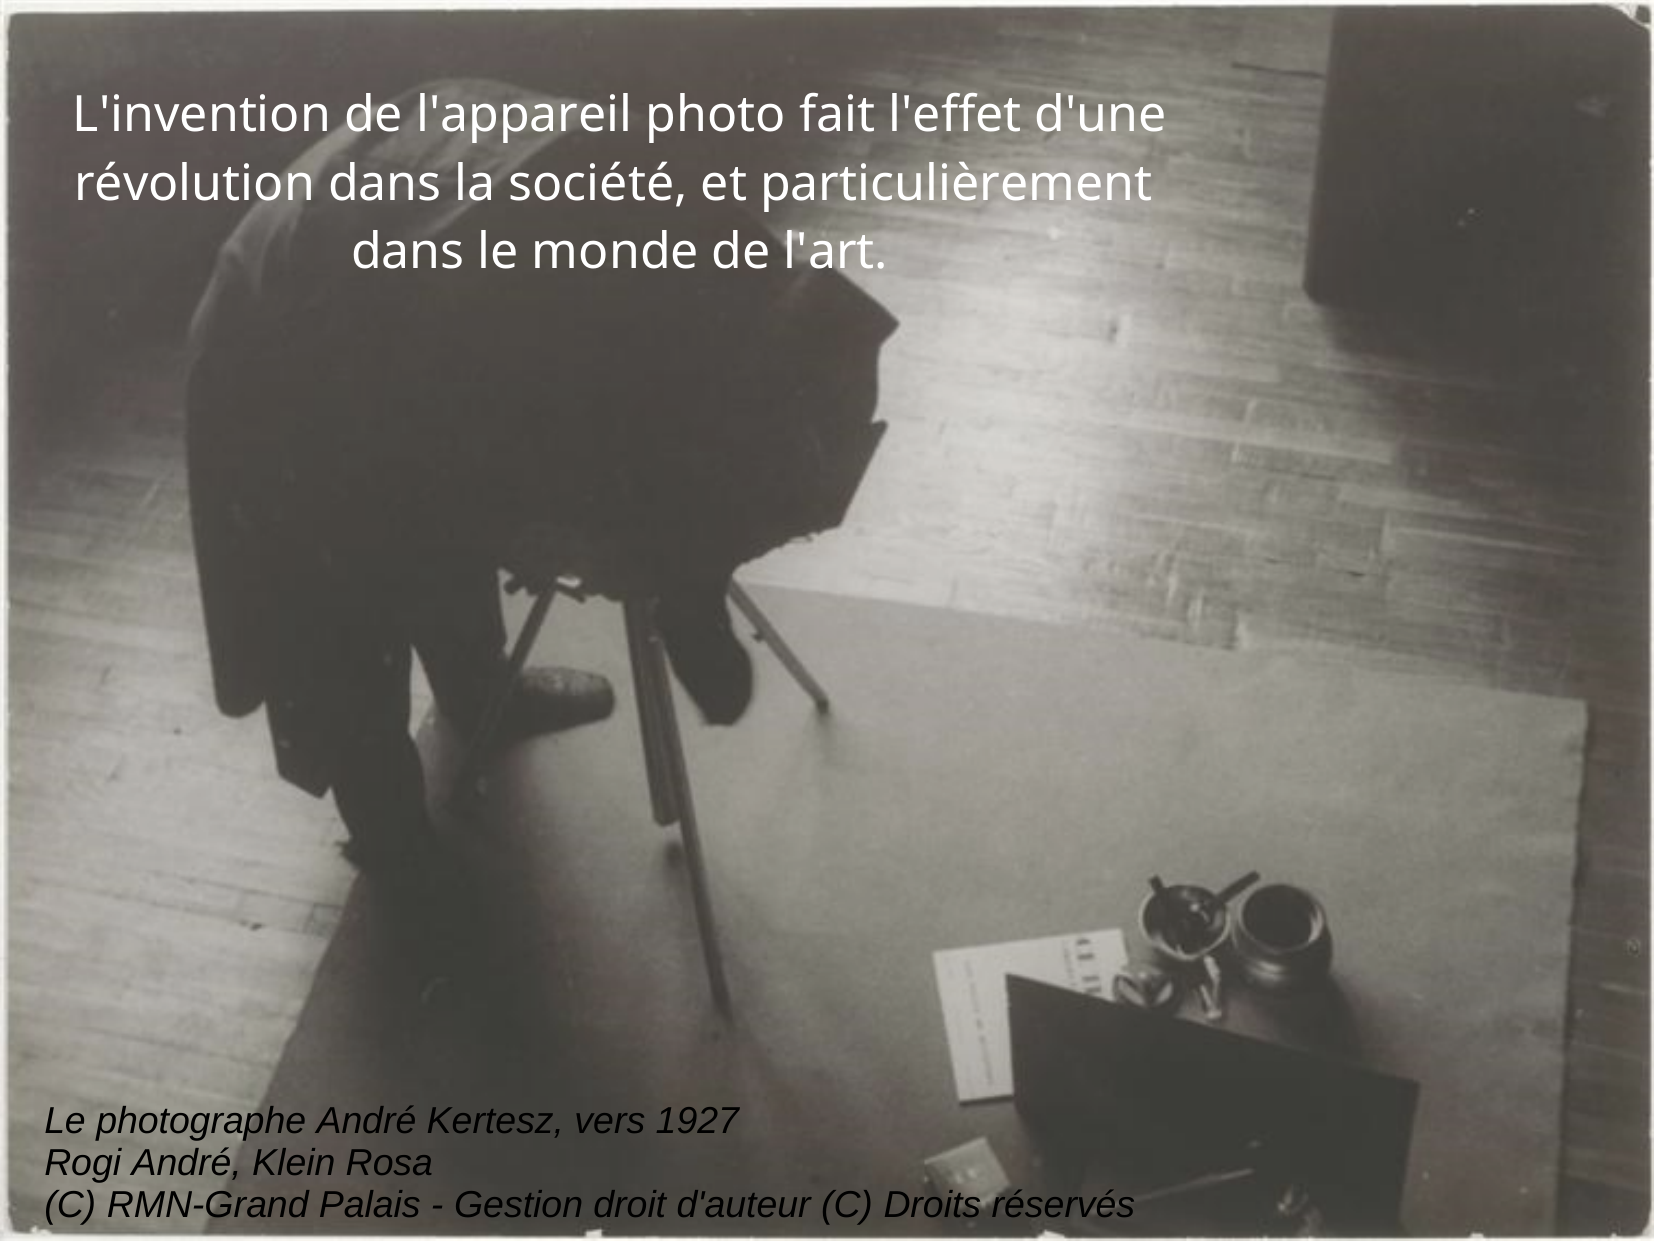

L'invention de l'appareil photo fait l'effet d'une révolution dans la société, et particulièrement dans le monde de l'art.
Le photographe André Kertesz, vers 1927
Rogi André, Klein Rosa
(C) RMN-Grand Palais - Gestion droit d'auteur (C) Droits réservés